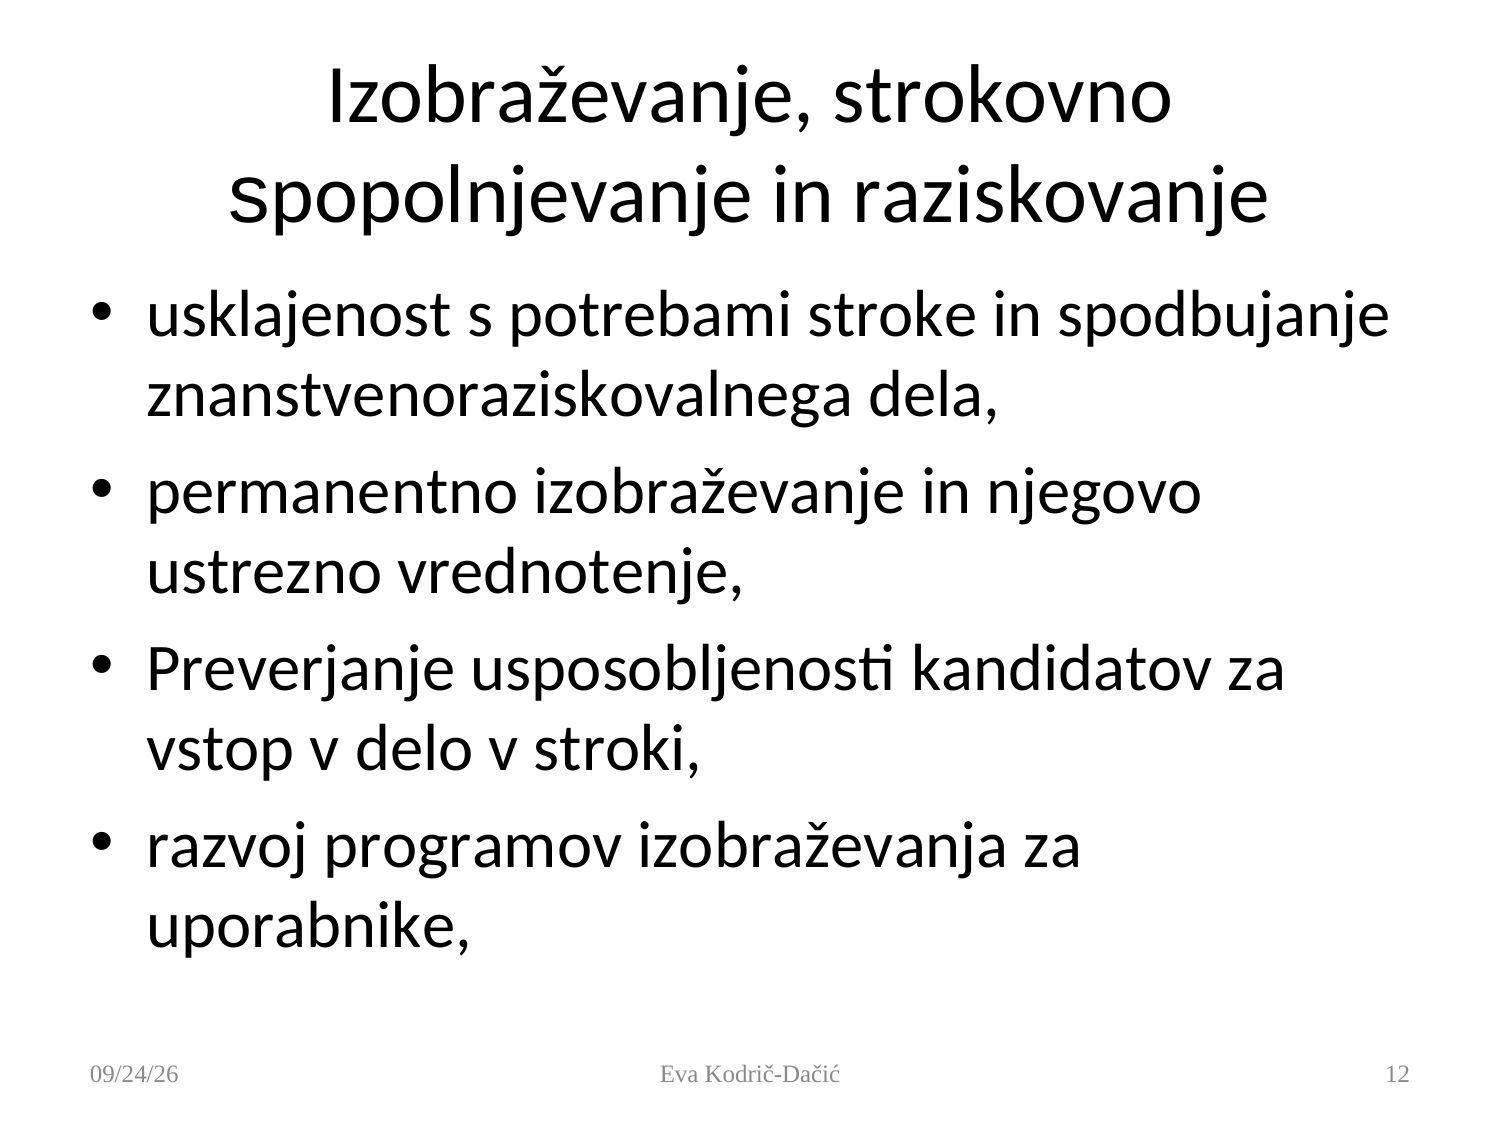

# Izobraževanje, strokovno spopolnjevanje in raziskovanje
usklajenost s potrebami stroke in spodbujanje znanstvenoraziskovalnega dela,
permanentno izobraževanje in njegovo ustrezno vrednotenje,
Preverjanje usposobljenosti kandidatov za vstop v delo v stroki,
razvoj programov izobraževanja za uporabnike,
Eva Kodrič-Dačić